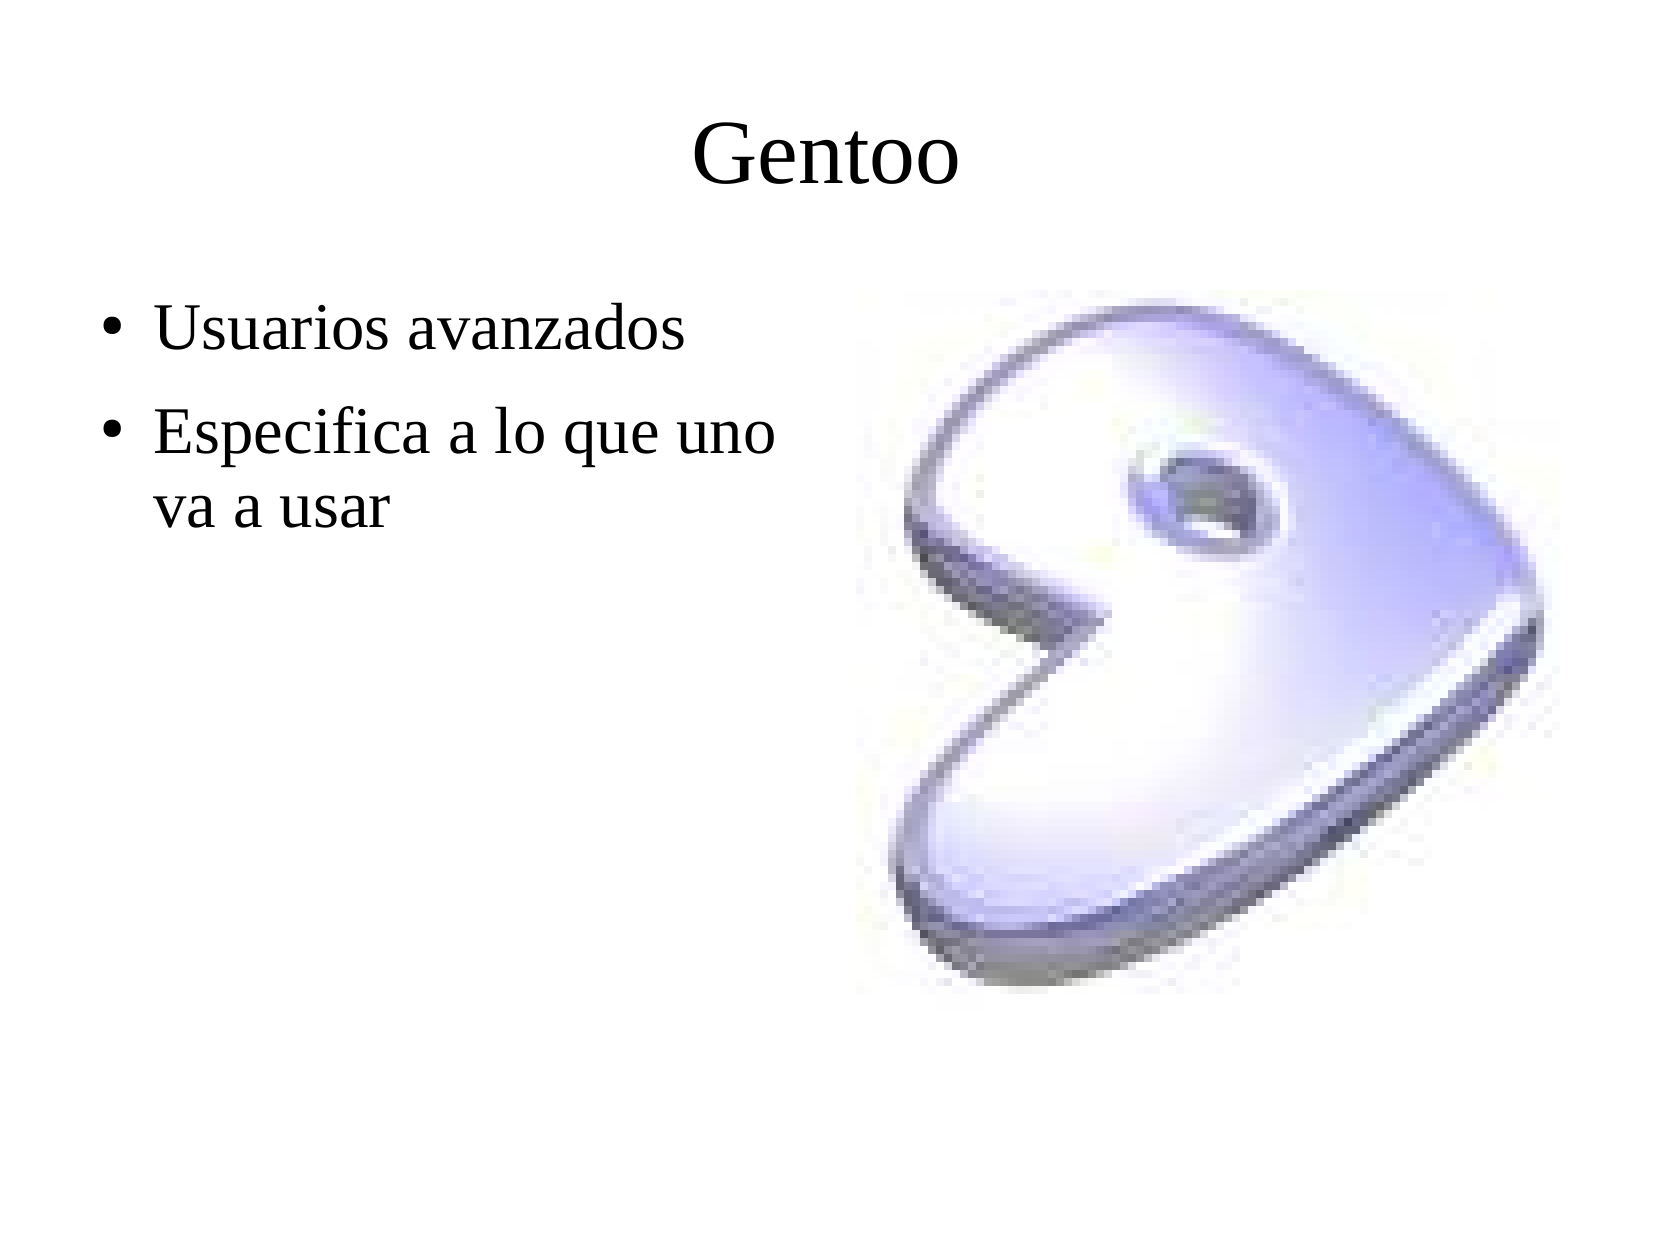

# Gentoo
Usuarios avanzados
Especifica a lo que uno va a usar